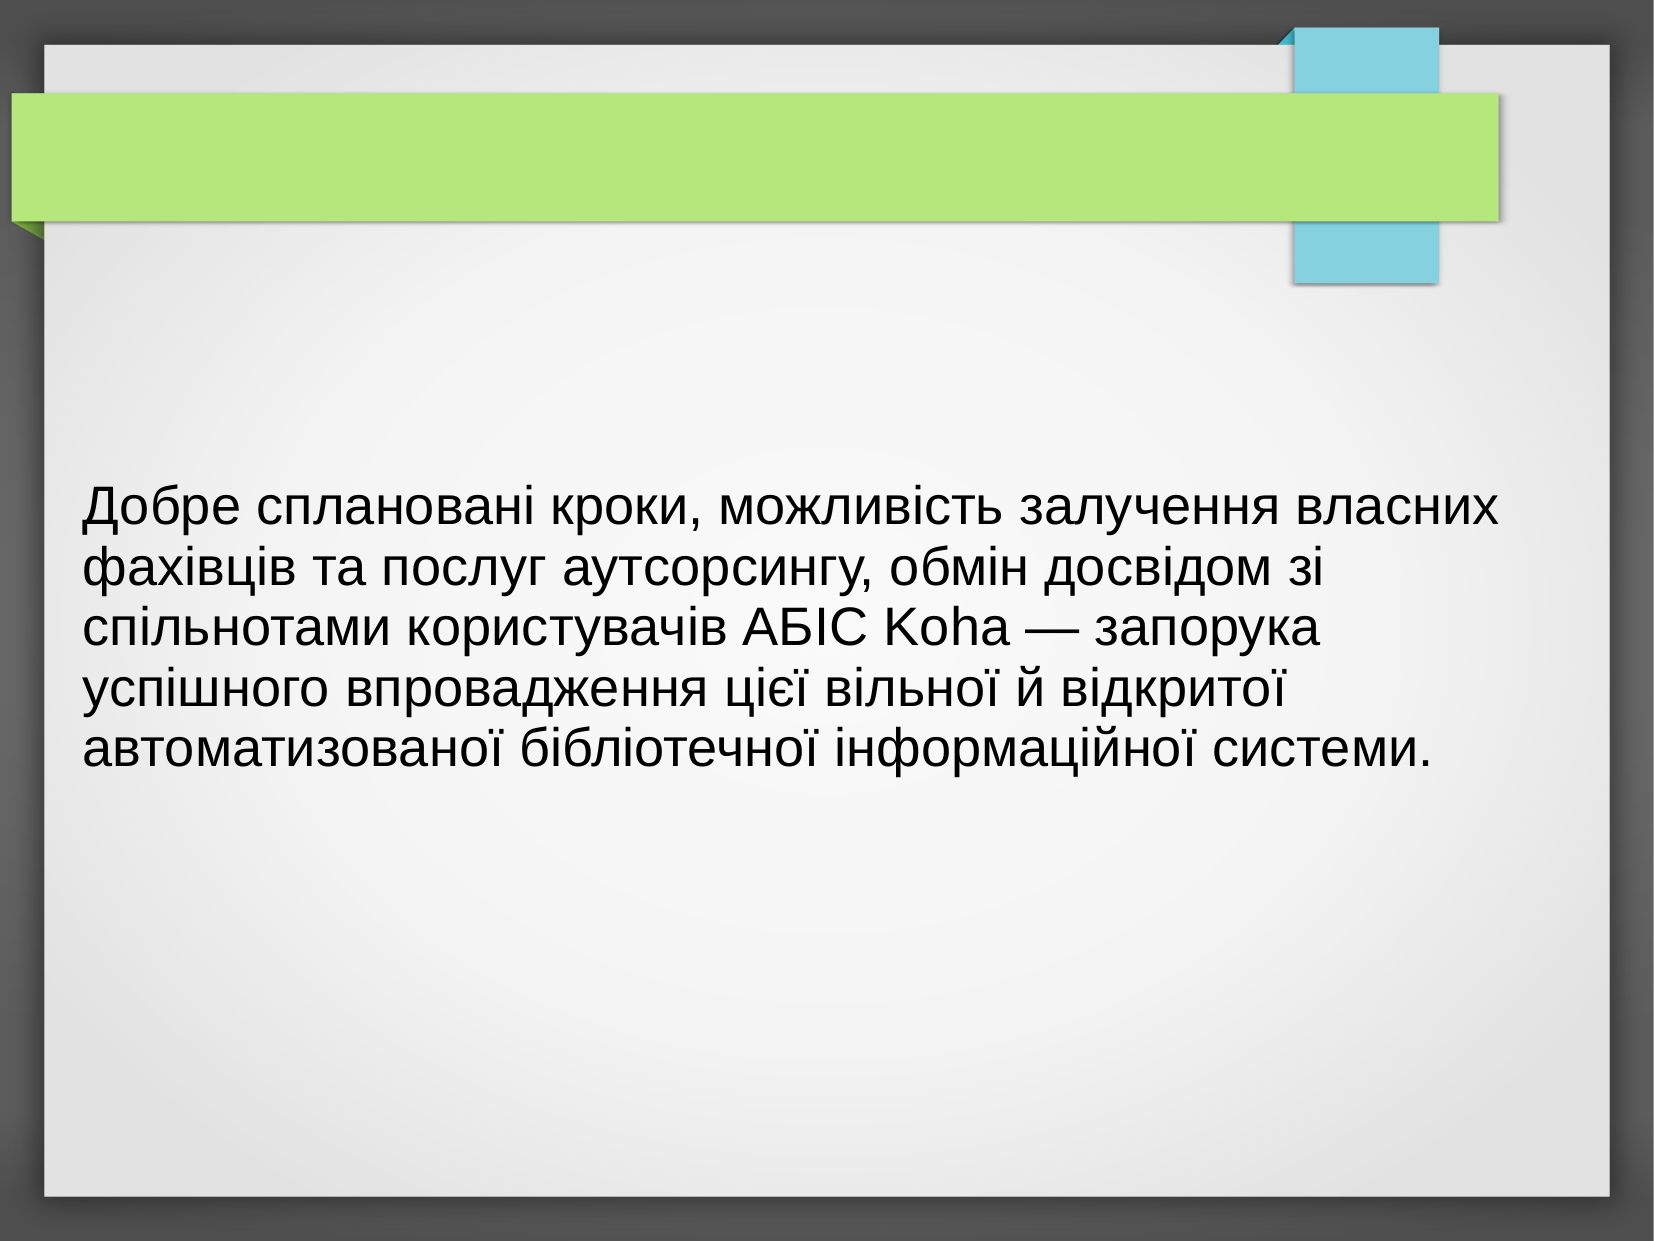

#
Добре сплановані кроки, можливість залучення власних фахівців та послуг аутсорсингу, обмін досвідом зі спільнотами користувачів АБІС Koha — запорука успішного впровадження цієї вільної й відкритої автоматизованої бібліотечної інформаційної системи.